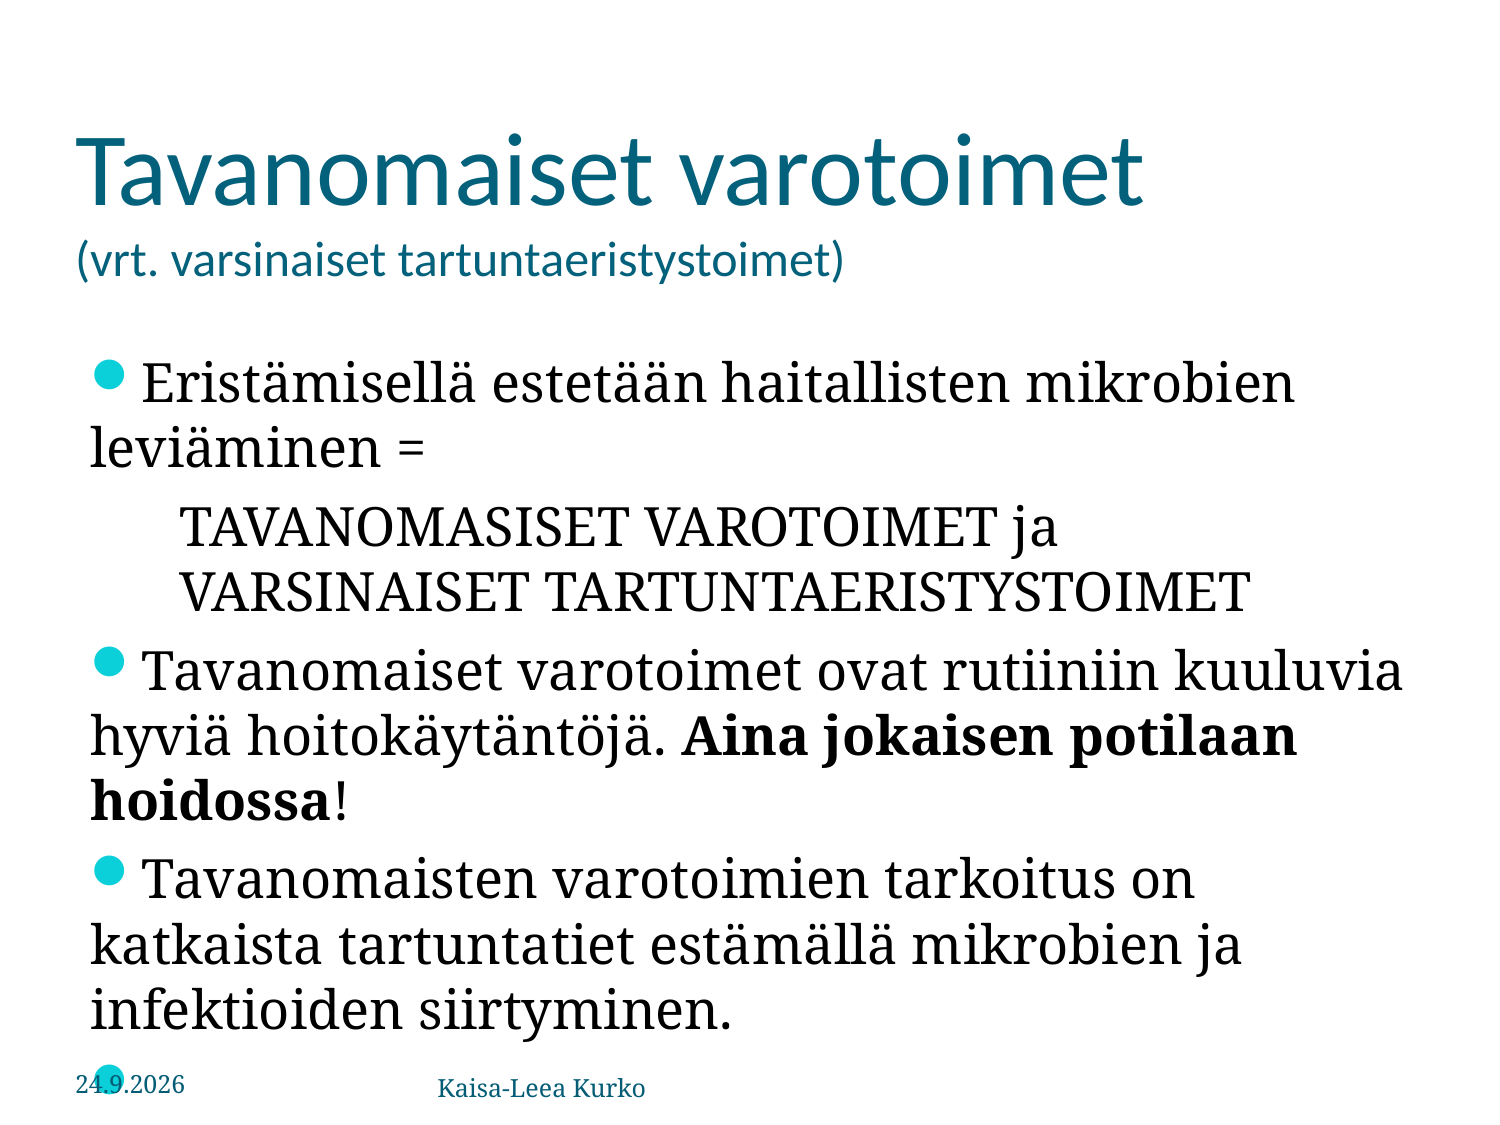

# Tavanomaiset varotoimet (vrt. varsinaiset tartuntaeristystoimet)
Eristämisellä estetään haitallisten mikrobien leviäminen =
	TAVANOMASISET VAROTOIMET ja 	VARSINAISET TARTUNTAERISTYSTOIMET
Tavanomaiset varotoimet ovat rutiiniin kuuluvia hyviä hoitokäytäntöjä. Aina jokaisen potilaan hoidossa!
Tavanomaisten varotoimien tarkoitus on katkaista tartuntatiet estämällä mikrobien ja infektioiden siirtyminen.
Kaisa-Leea Kurko